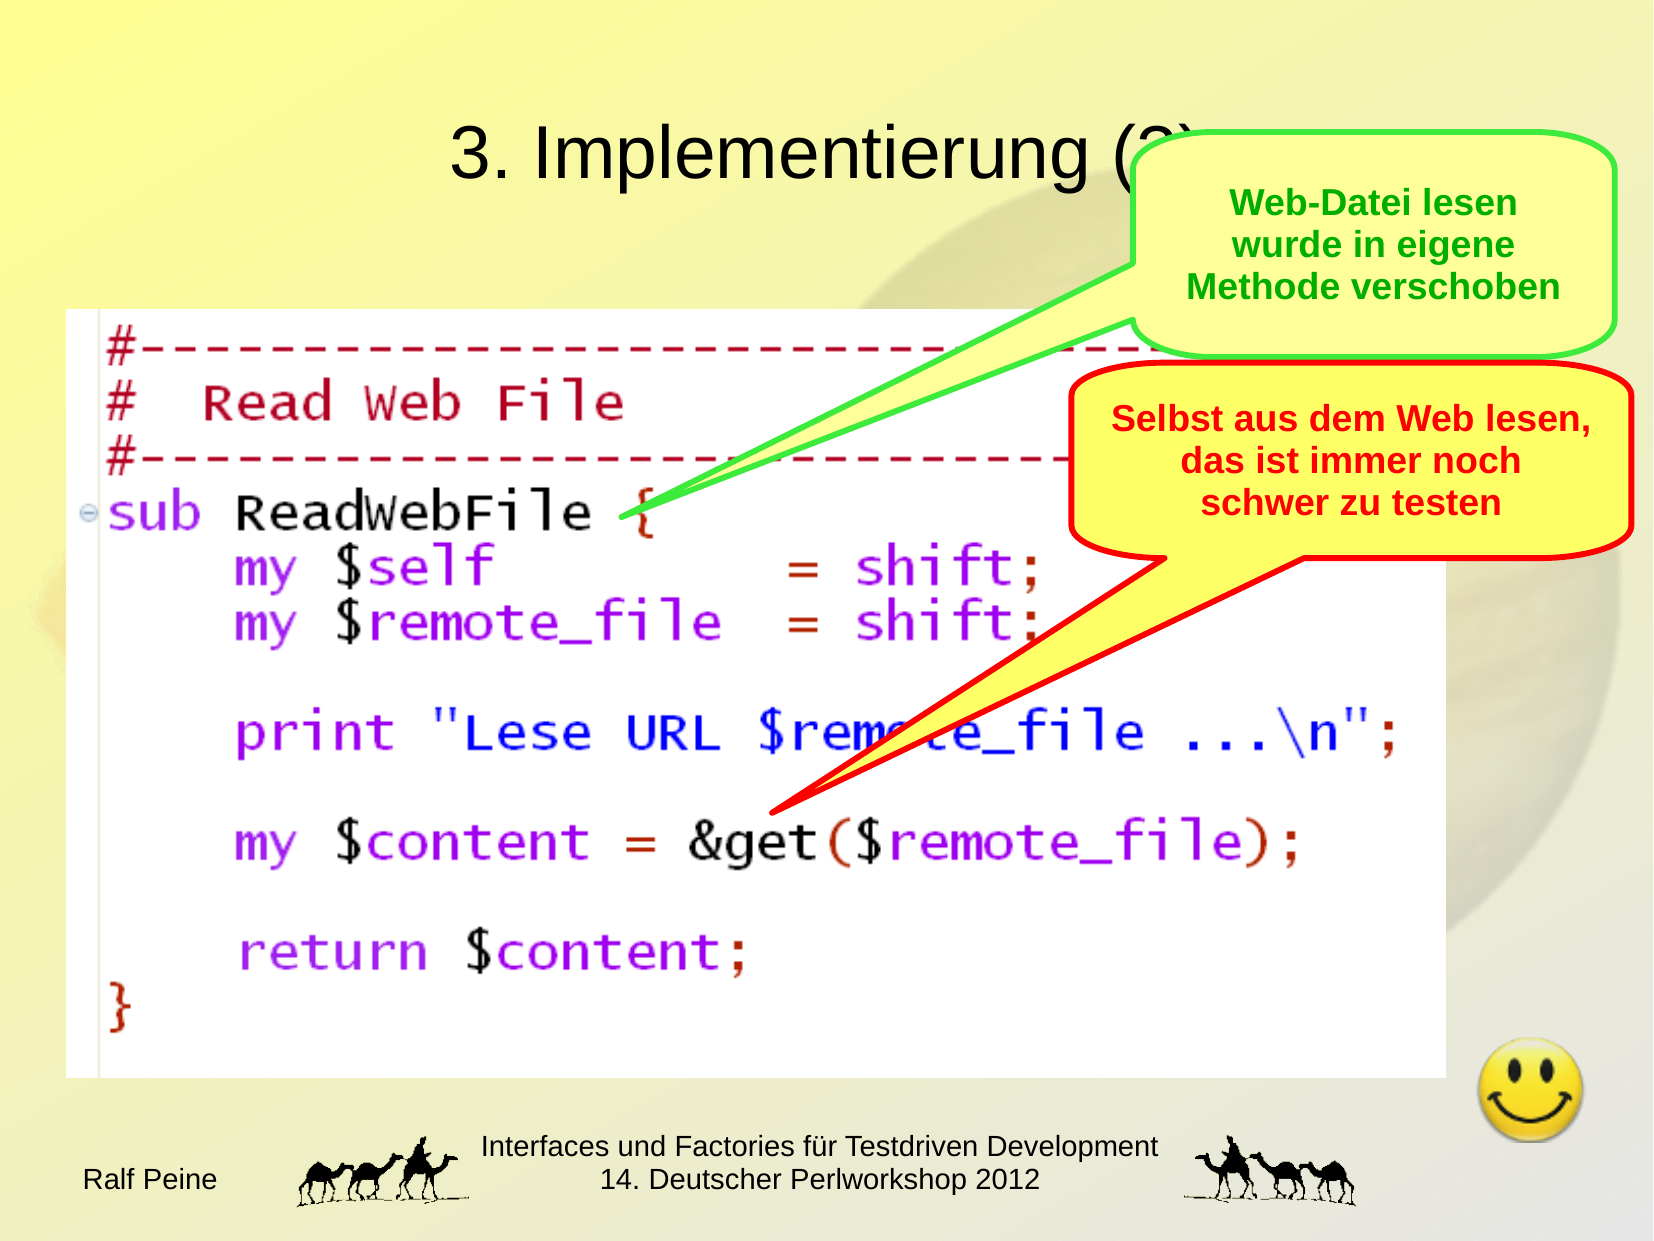

# 3. Implementierung (3)
Web-Datei lesen
wurde in eigene
Methode verschoben
Selbst aus dem Web lesen,
das ist immer noch
schwer zu testen